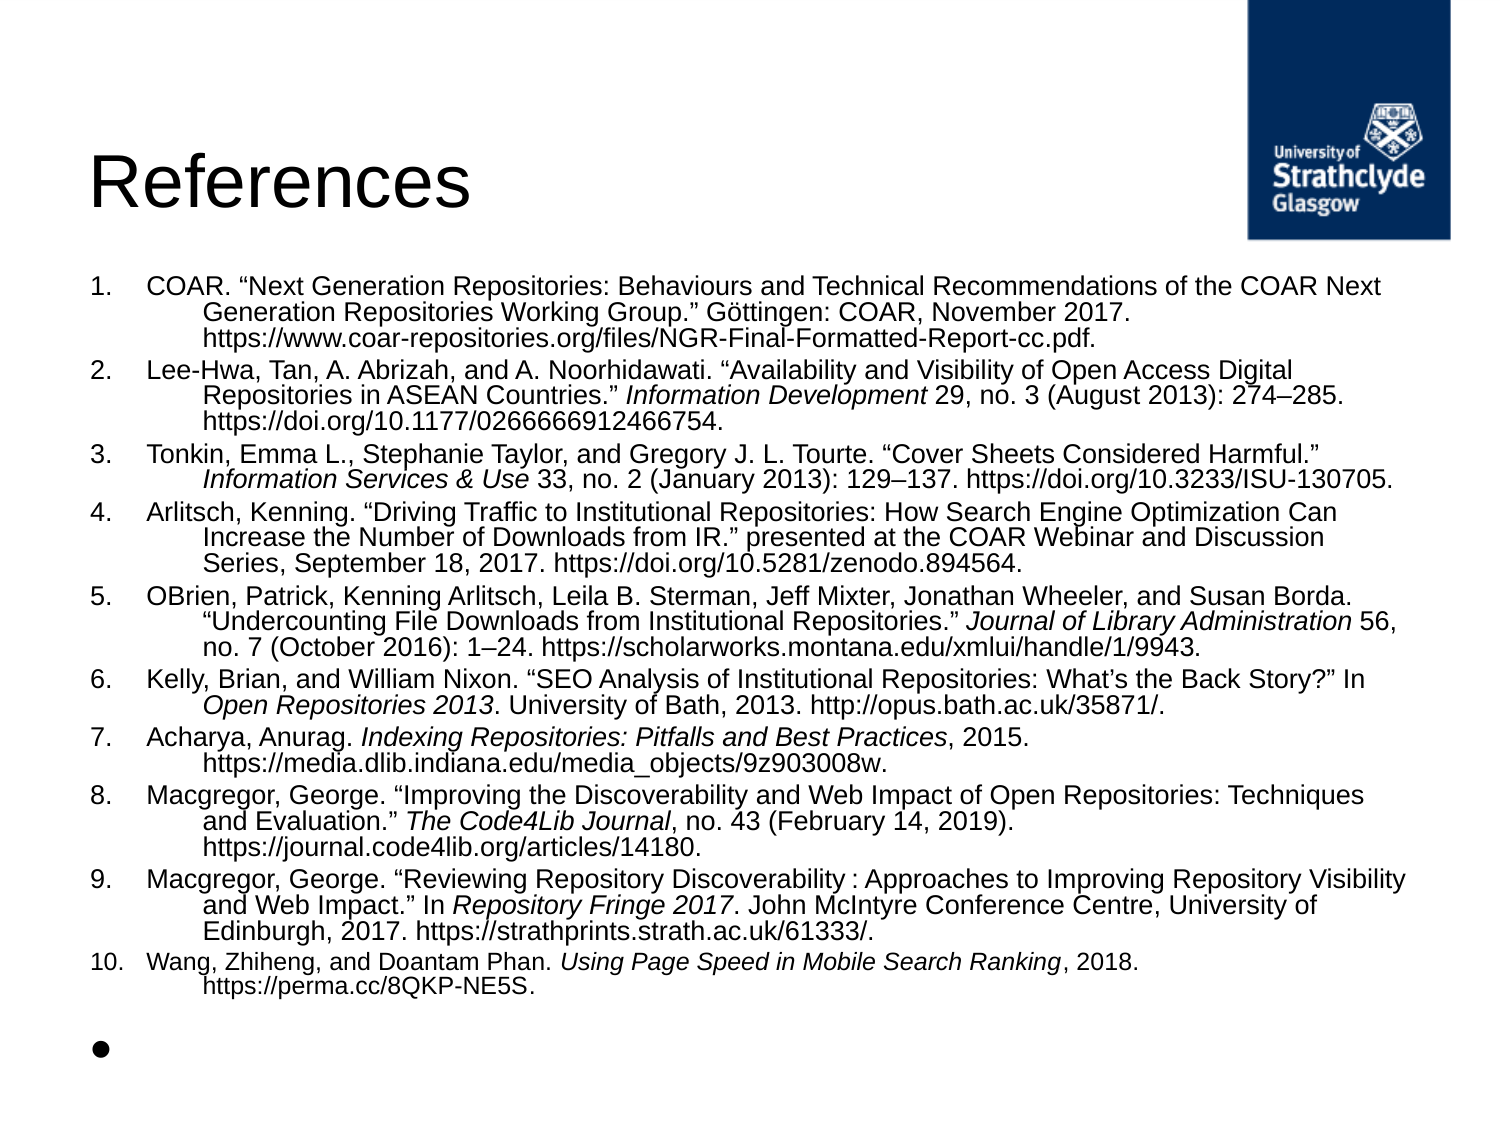

References
# COAR. “Next Generation Repositories: Behaviours and Technical Recommendations of the COAR Next Generation Repositories Working Group.” Göttingen: COAR, November 2017. https://www.coar-repositories.org/files/NGR-Final-Formatted-Report-cc.pdf.
Lee-Hwa, Tan, A. Abrizah, and A. Noorhidawati. “Availability and Visibility of Open Access Digital Repositories in ASEAN Countries.” Information Development 29, no. 3 (August 2013): 274–285. https://doi.org/10.1177/0266666912466754.
Tonkin, Emma L., Stephanie Taylor, and Gregory J. L. Tourte. “Cover Sheets Considered Harmful.” Information Services & Use 33, no. 2 (January 2013): 129–137. https://doi.org/10.3233/ISU-130705.
Arlitsch, Kenning. “Driving Traffic to Institutional Repositories: How Search Engine Optimization Can Increase the Number of Downloads from IR.” presented at the COAR Webinar and Discussion Series, September 18, 2017. https://doi.org/10.5281/zenodo.894564.
OBrien, Patrick, Kenning Arlitsch, Leila B. Sterman, Jeff Mixter, Jonathan Wheeler, and Susan Borda. “Undercounting File Downloads from Institutional Repositories.” Journal of Library Administration 56, no. 7 (October 2016): 1–24. https://scholarworks.montana.edu/xmlui/handle/1/9943.
Kelly, Brian, and William Nixon. “SEO Analysis of Institutional Repositories: What’s the Back Story?” In Open Repositories 2013. University of Bath, 2013. http://opus.bath.ac.uk/35871/.
Acharya, Anurag. Indexing Repositories: Pitfalls and Best Practices, 2015. https://media.dlib.indiana.edu/media_objects/9z903008w.
Macgregor, George. “Improving the Discoverability and Web Impact of Open Repositories: Techniques and Evaluation.” The Code4Lib Journal, no. 43 (February 14, 2019). https://journal.code4lib.org/articles/14180.
Macgregor, George. “Reviewing Repository Discoverability : Approaches to Improving Repository Visibility and Web Impact.” In Repository Fringe 2017. John McIntyre Conference Centre, University of Edinburgh, 2017. https://strathprints.strath.ac.uk/61333/.
Wang, Zhiheng, and Doantam Phan. Using Page Speed in Mobile Search Ranking, 2018. https://perma.cc/8QKP-NE5S.